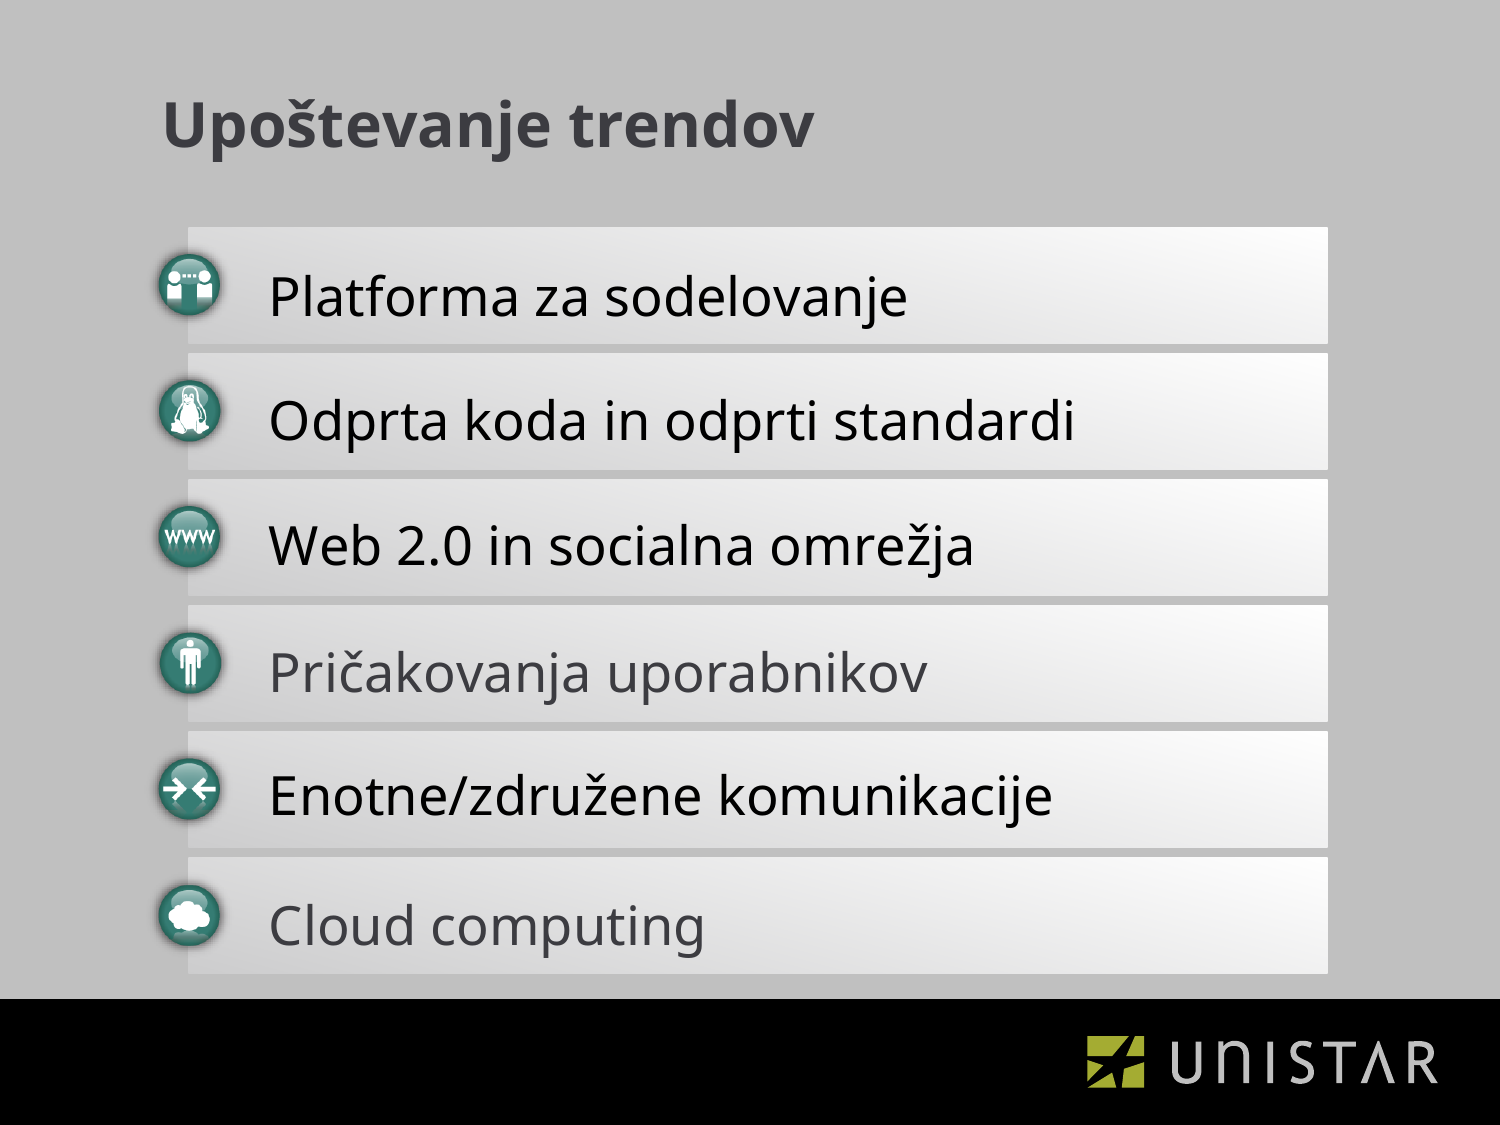

# Upoštevanje trendov
Platforma za sodelovanje
Odprta koda in odprti standardi
Web 2.0 in socialna omrežja
Pričakovanja uporabnikov
Enotne/združene komunikacije
Cloud computing